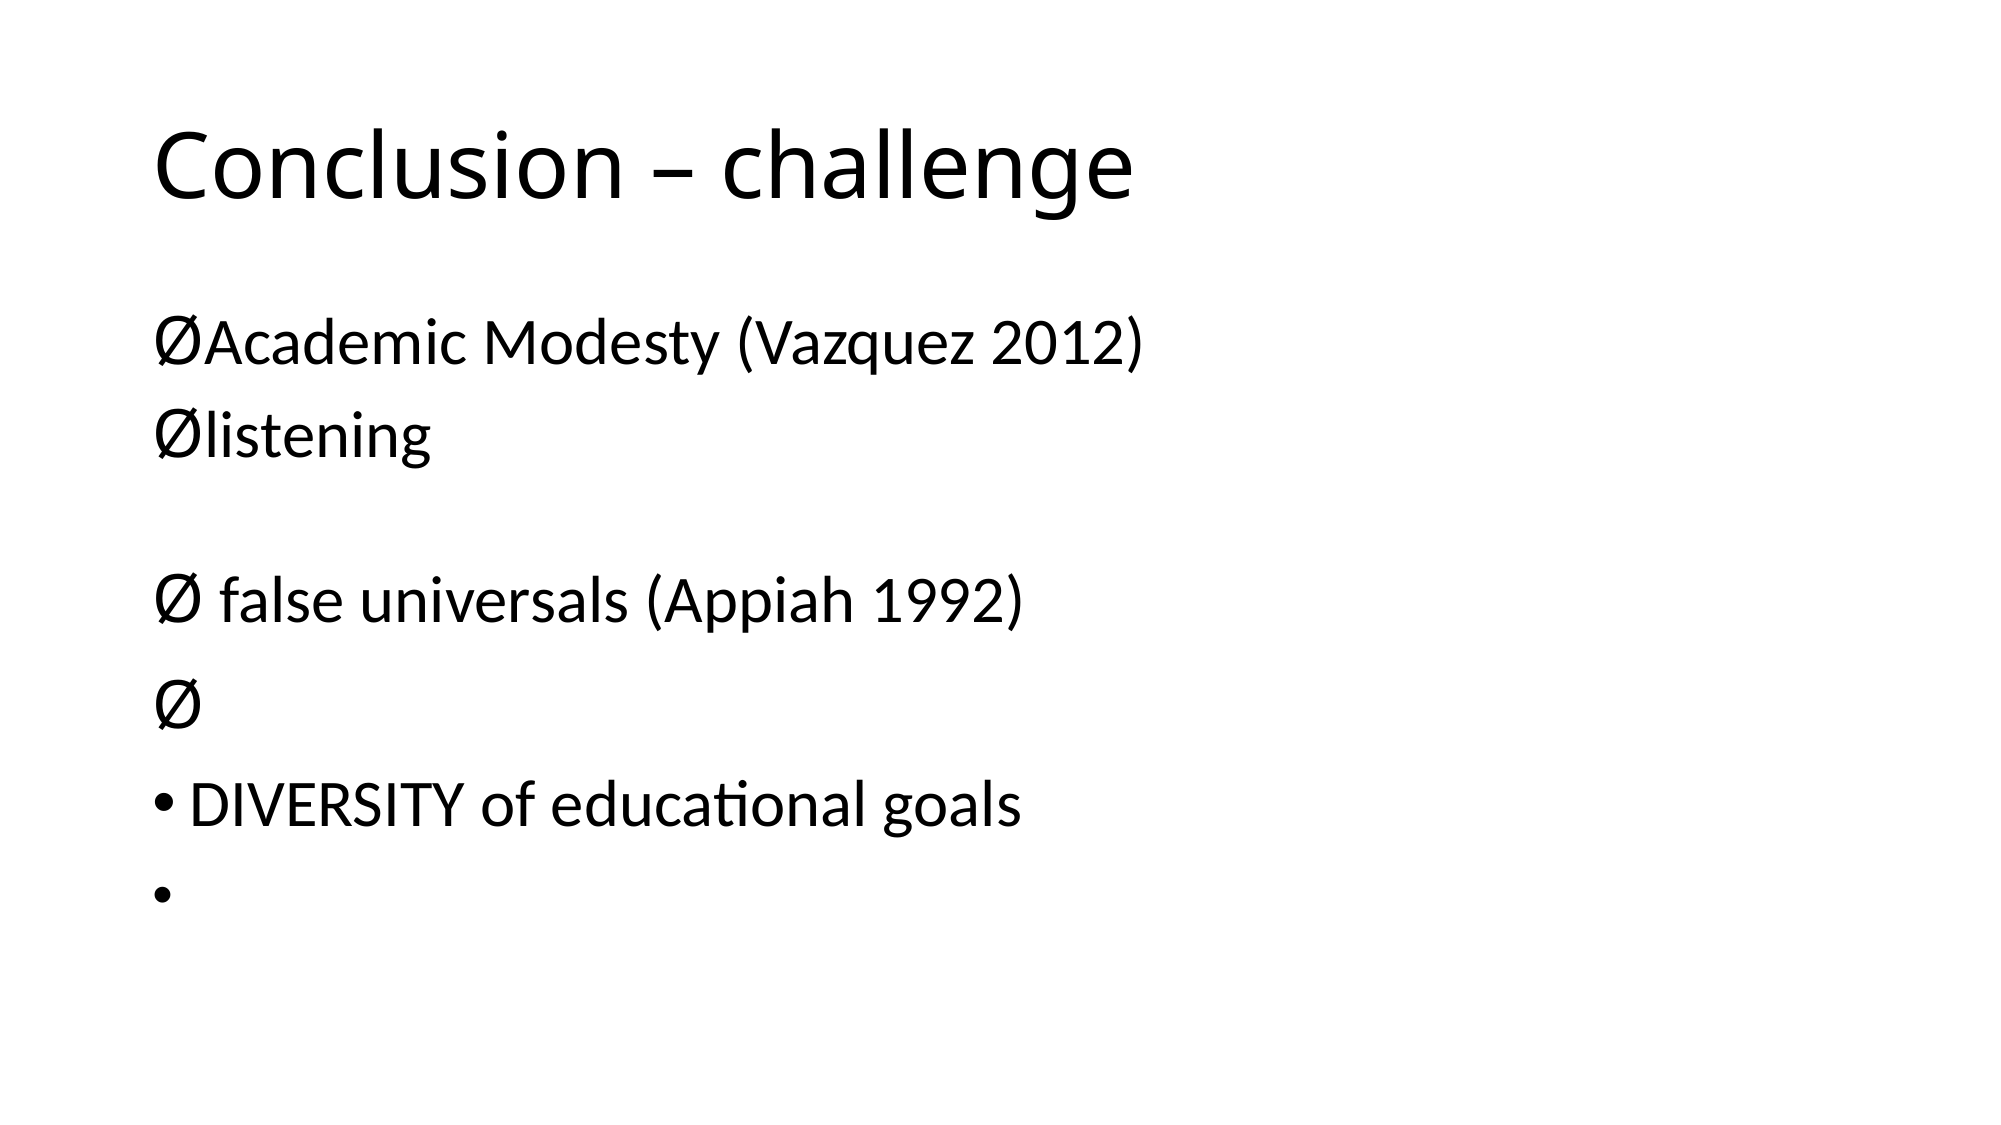

# Conclusion – challenge
Academic Modesty (Vazquez 2012)
listening
 false universals (Appiah 1992)
DIVERSITY of educational goals